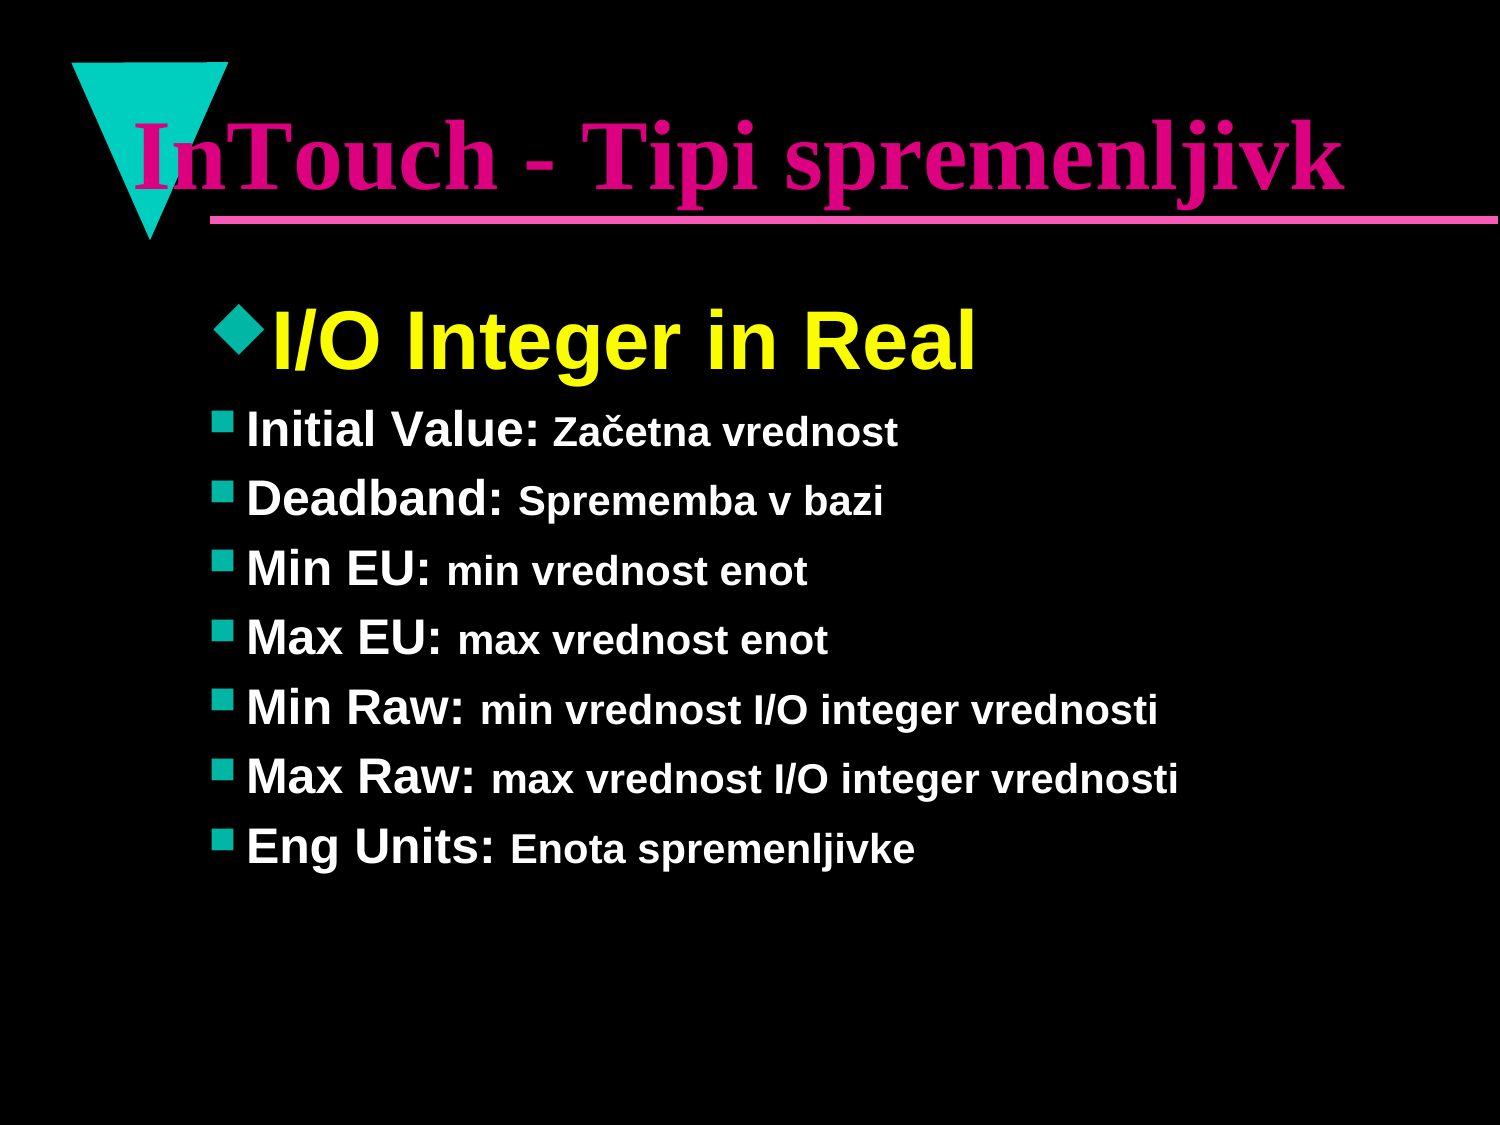

# InTouch - Tipi spremenljivk
I/O Integer in Real
Initial Value: Začetna vrednost
Deadband: Sprememba v bazi
Min EU: min vrednost enot
Max EU: max vrednost enot
Min Raw: min vrednost I/O integer vrednosti
Max Raw: max vrednost I/O integer vrednosti
Eng Units: Enota spremenljivke
Slovar spremenljivk
16